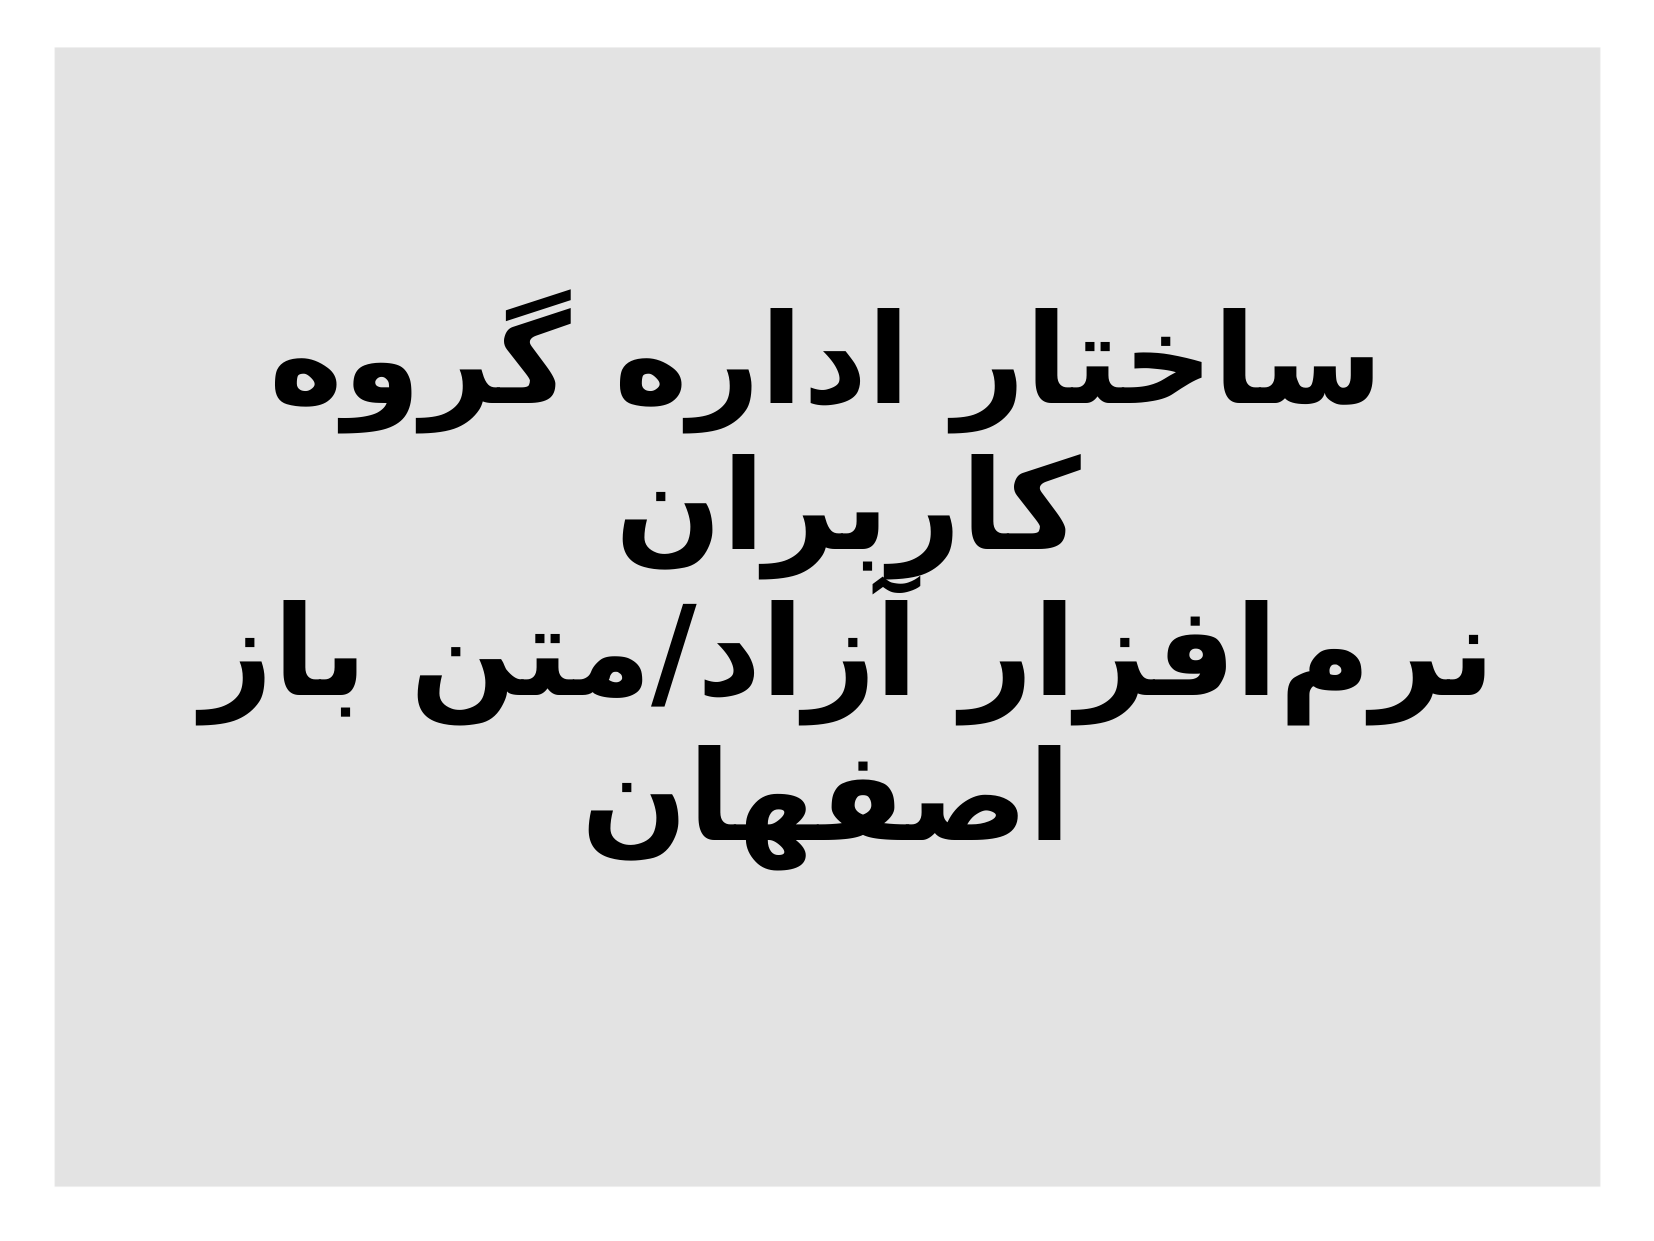

# ساختار اداره گروه کاربران
نرم‌افزار آزاد/متن باز
اصفهان